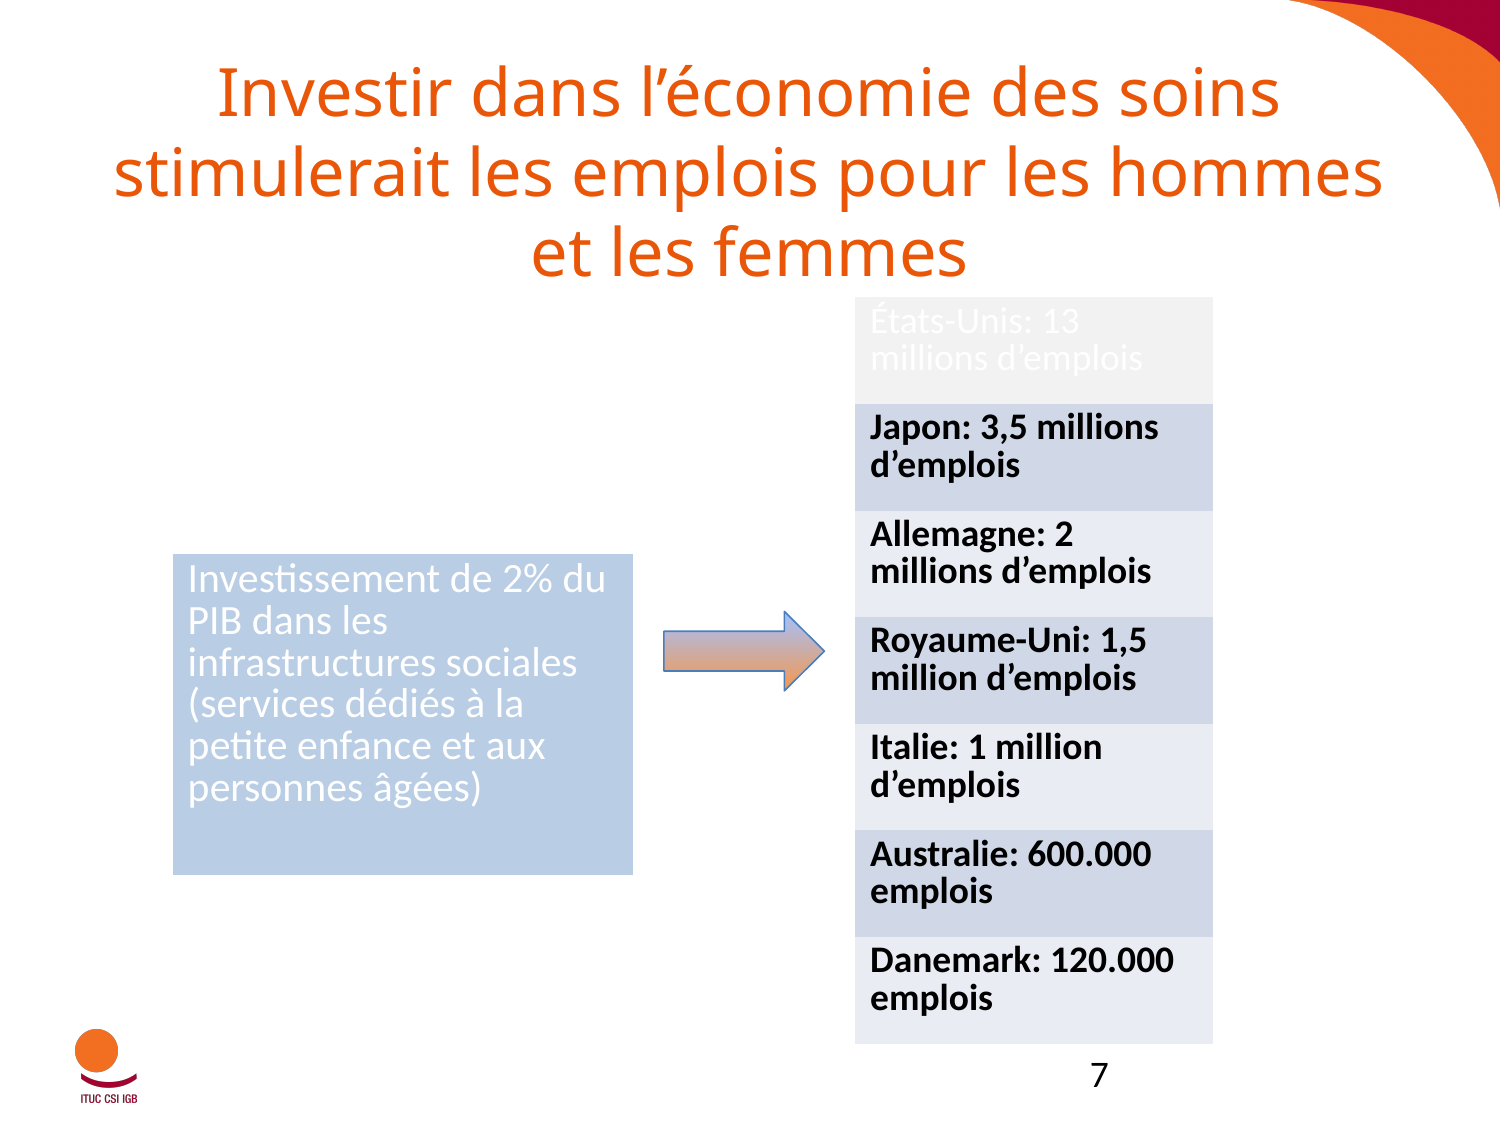

# Investir dans l’économie des soins stimulerait les emplois pour les hommes et les femmes
| États-Unis: 13 millions d’emplois |
| --- |
| Japon: 3,5 millions d’emplois |
| Allemagne: 2 millions d’emplois |
| Royaume-Uni: 1,5 million d’emplois |
| Italie: 1 million d’emplois |
| Australie: 600.000 emplois |
| Danemark: 120.000 emplois |
| Investissement de 2% du PIB dans les infrastructures sociales (services dédiés à la petite enfance et aux personnes âgées) |
| --- |